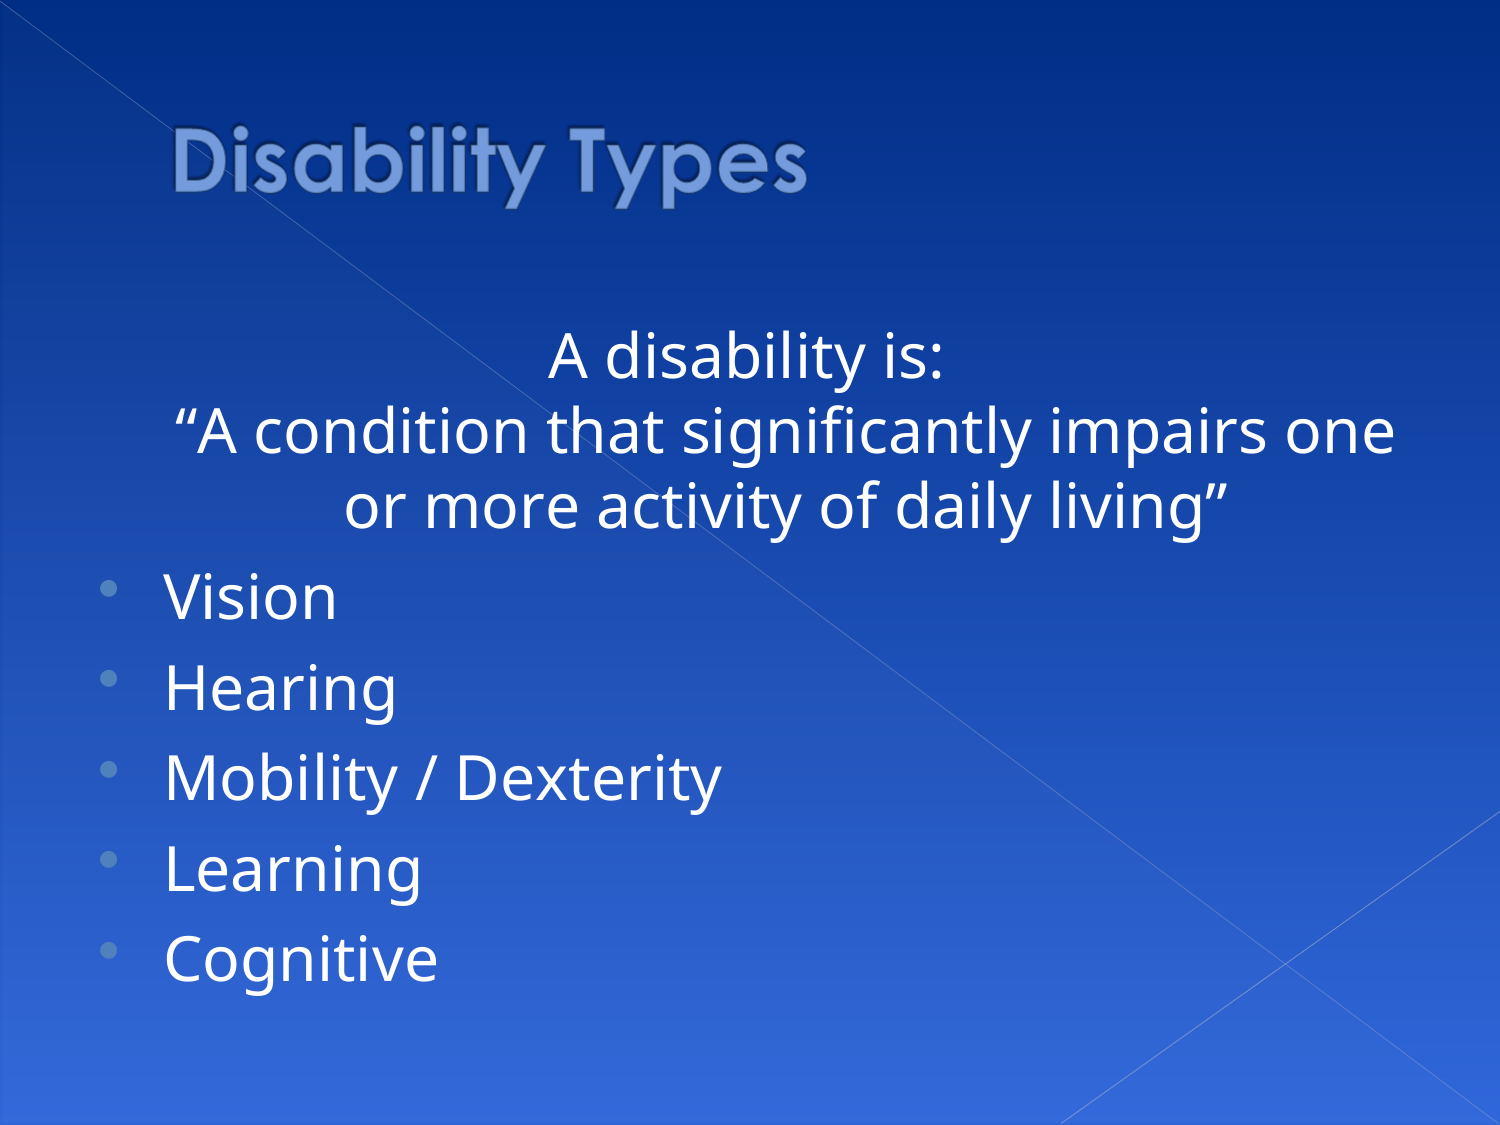

# A disability is: “A condition that significantly impairs one or more activity of daily living”
Vision
Hearing
Mobility / Dexterity
Learning
Cognitive